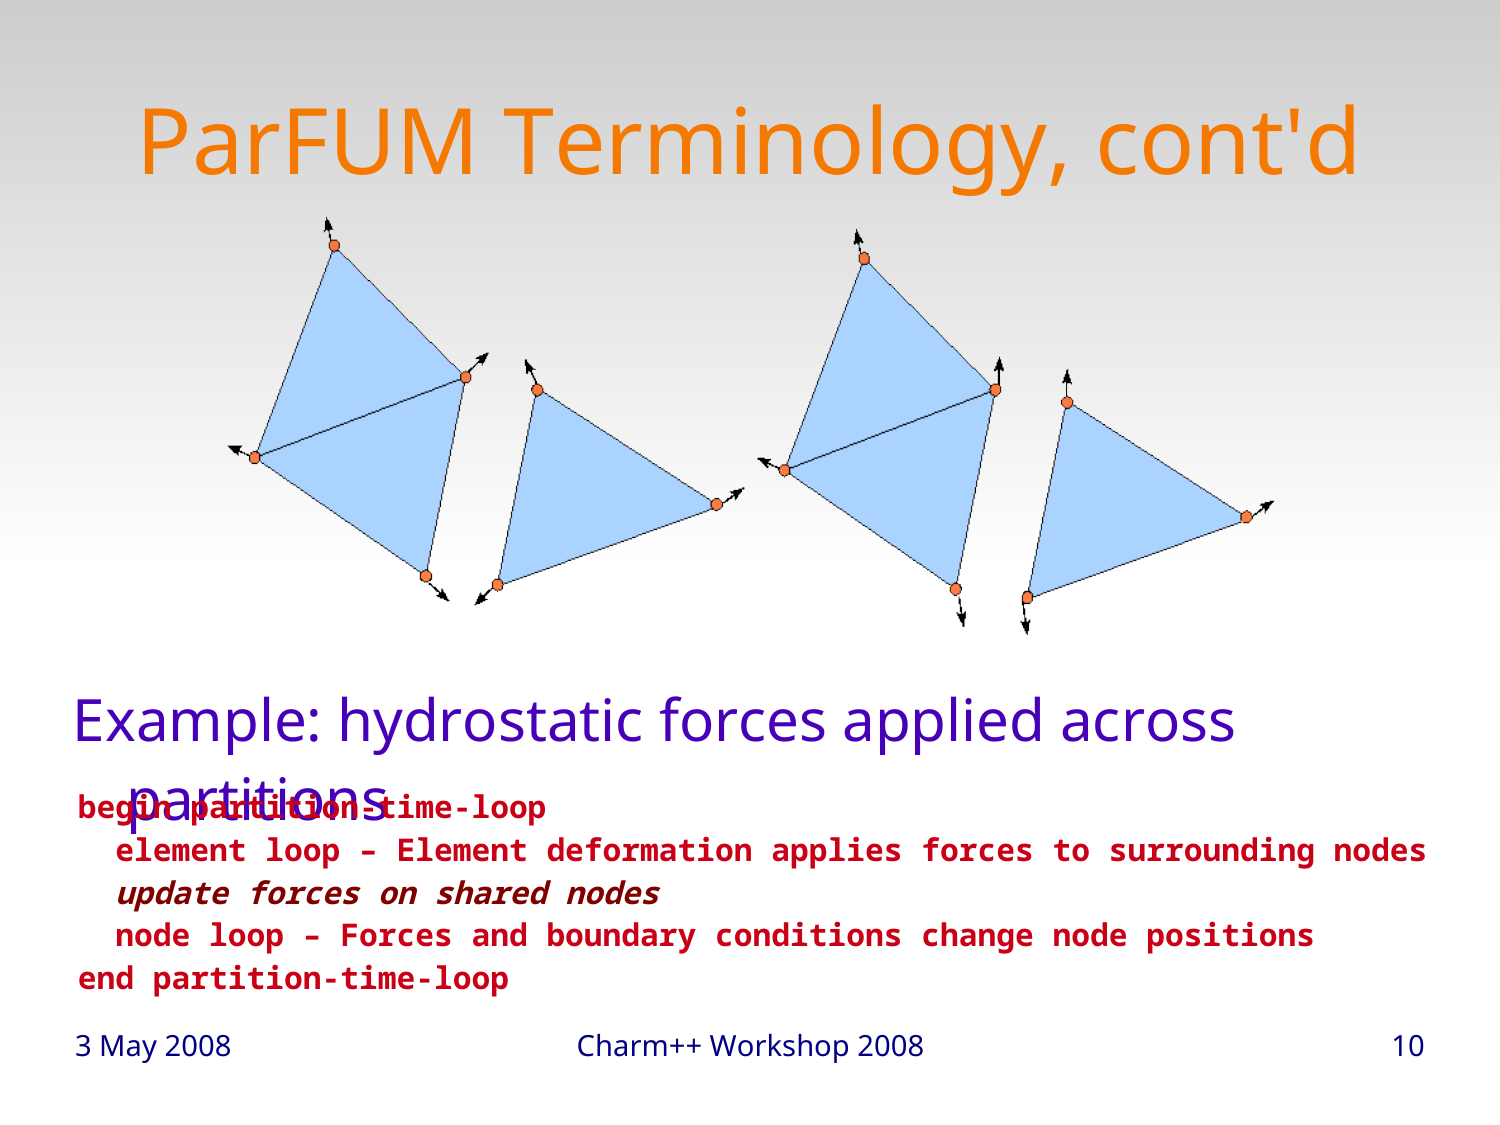

# ParFUM Terminology, cont'd
Example: hydrostatic forces applied across partitions
begin partition-time-loop
 element loop – Element deformation applies forces to surrounding nodes
 update forces on shared nodes
 node loop – Forces and boundary conditions change node positions
end partition-time-loop
3 May 2008
Charm++ Workshop 2008
10